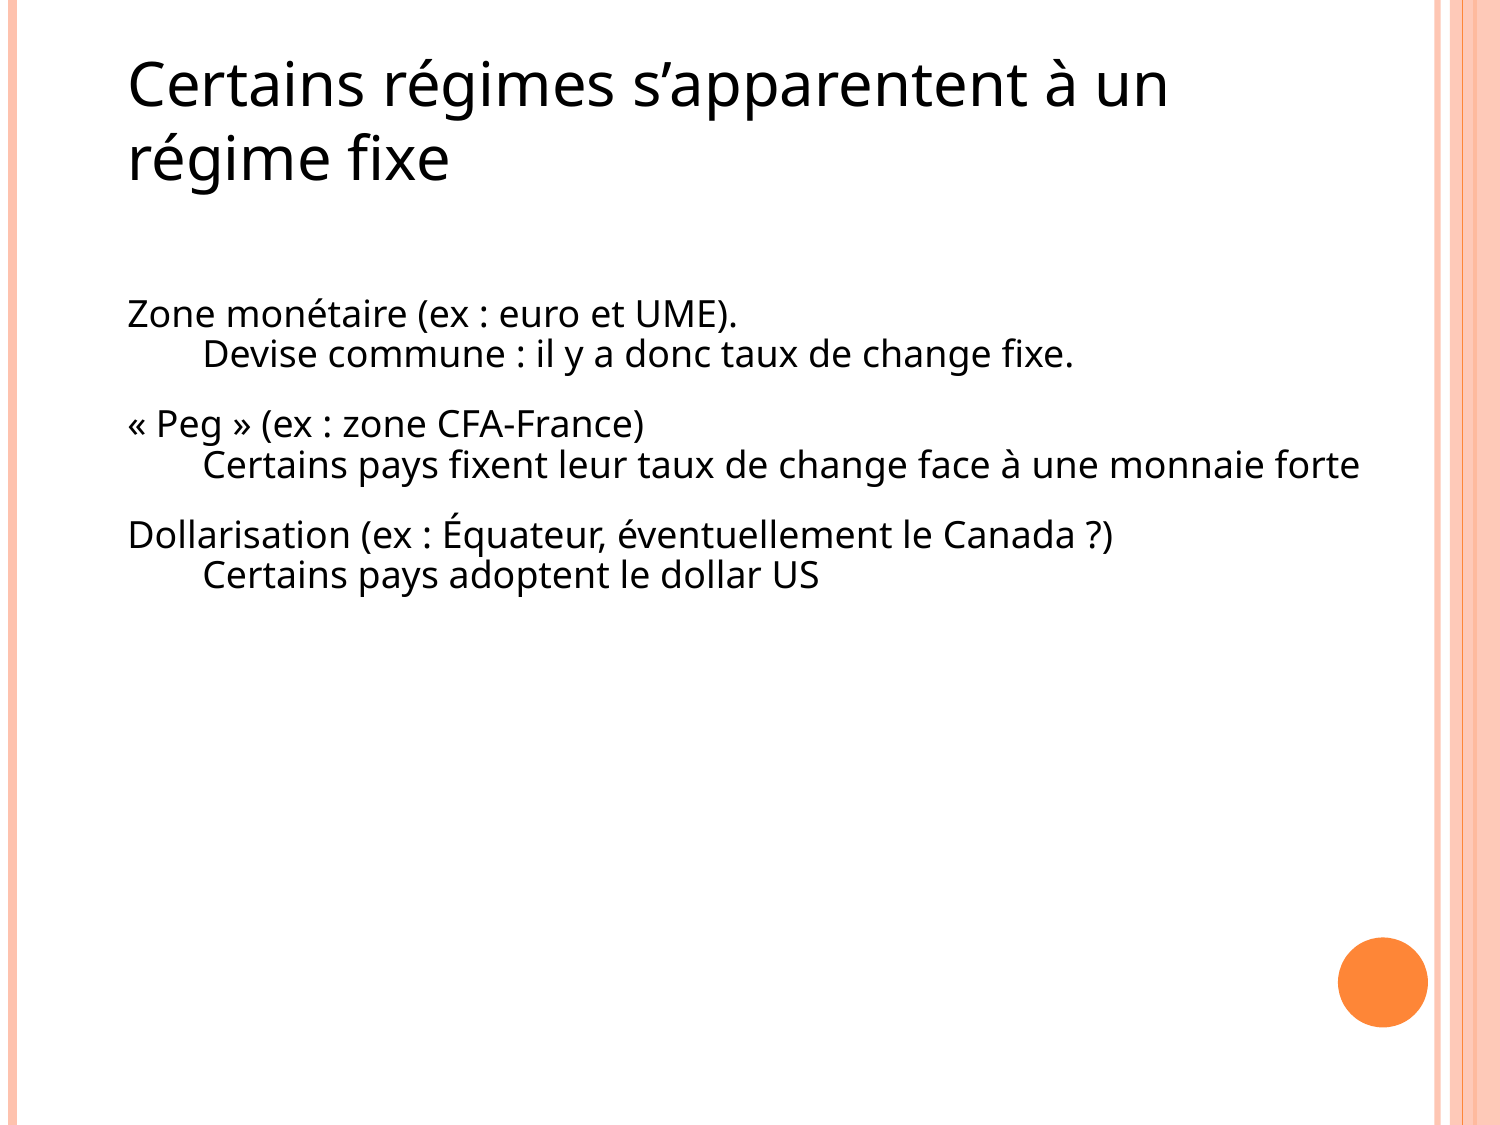

# Certains régimes s’apparentent à un régime fixe
Zone monétaire (ex : euro et UME).
Devise commune : il y a donc taux de change fixe.
« Peg » (ex : zone CFA-France)
Certains pays fixent leur taux de change face à une monnaie forte
Dollarisation (ex : Équateur, éventuellement le Canada ?)
Certains pays adoptent le dollar US